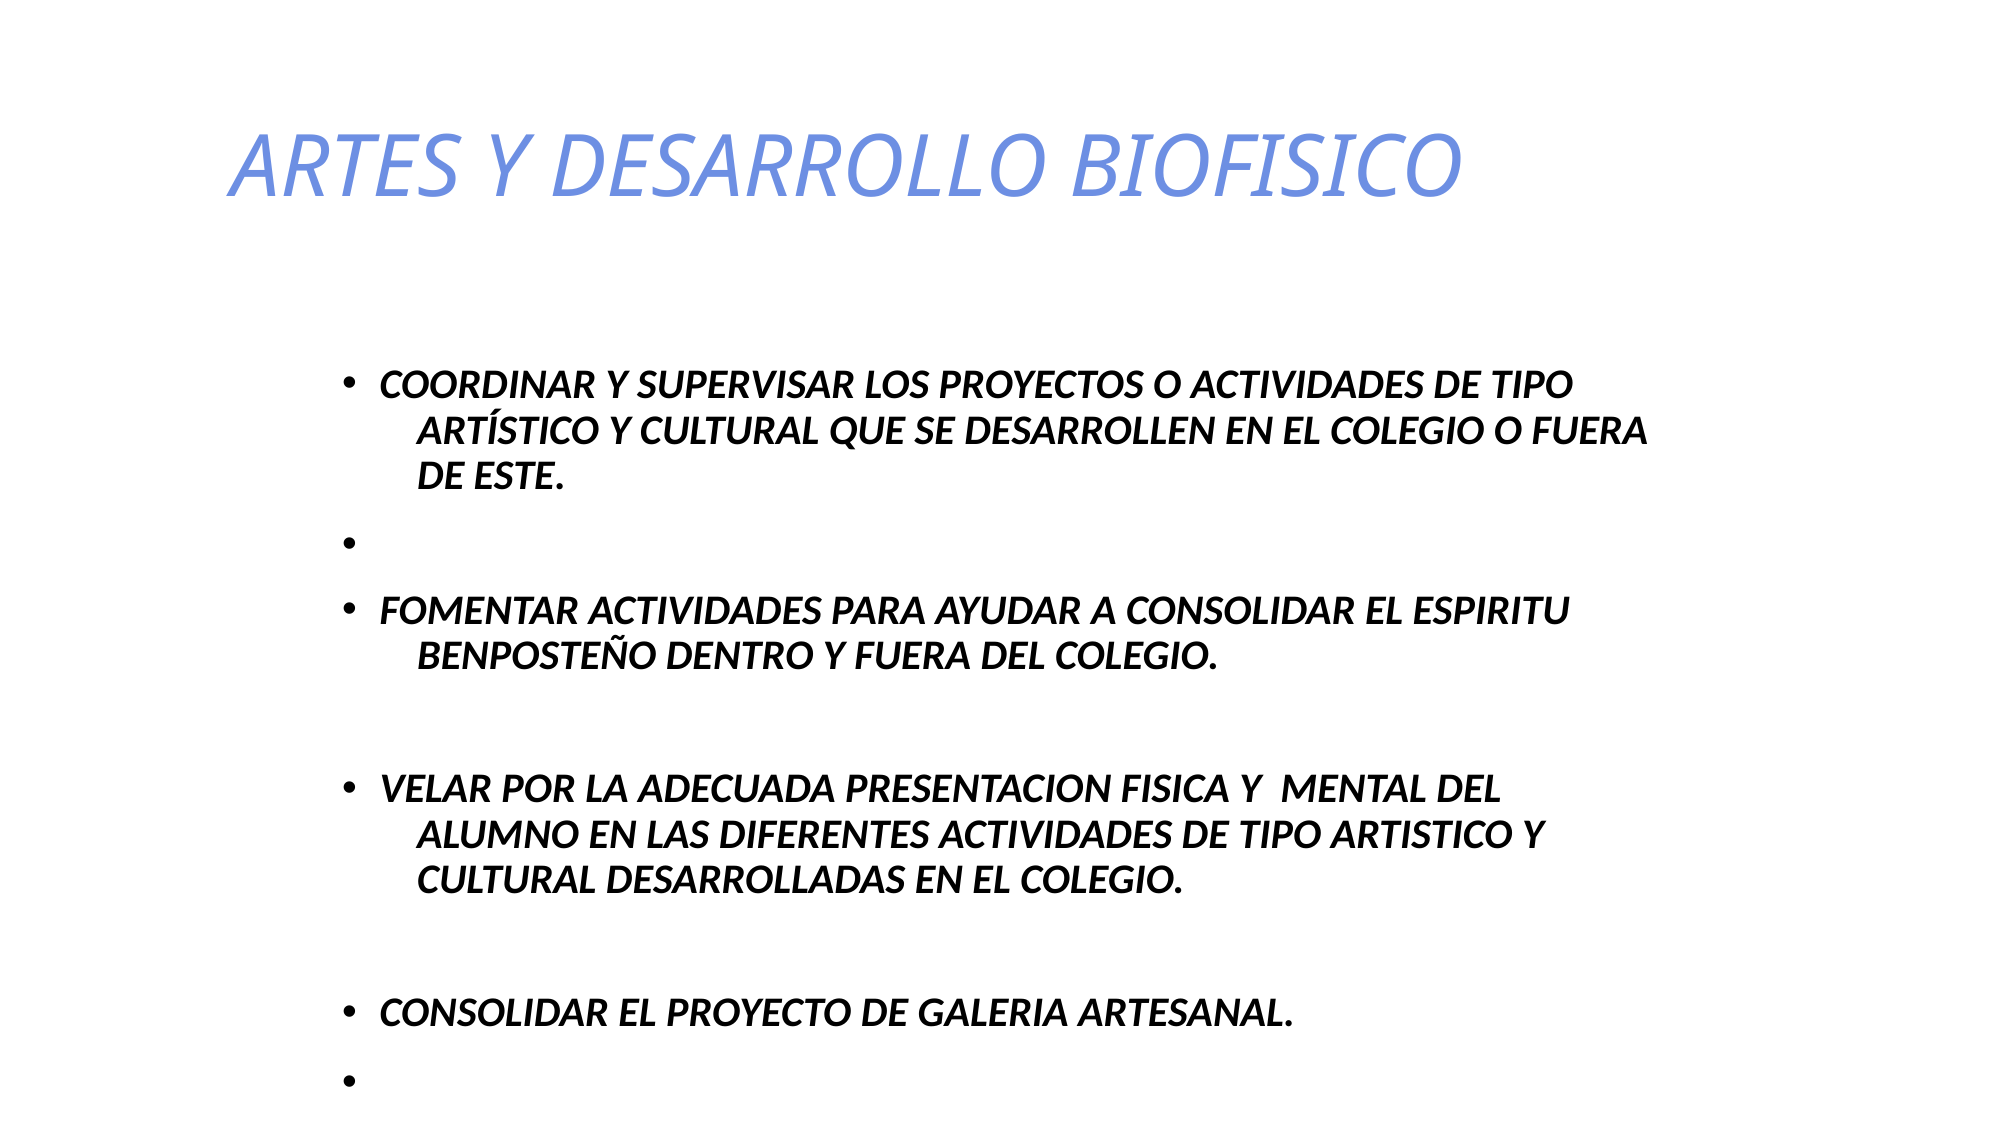

# ARTES Y DESARROLLO BIOFISICO
COORDINAR Y SUPERVISAR LOS PROYECTOS O ACTIVIDADES DE TIPO ARTÍSTICO Y CULTURAL QUE SE DESARROLLEN EN EL COLEGIO O FUERA DE ESTE.
FOMENTAR ACTIVIDADES PARA AYUDAR A CONSOLIDAR EL ESPIRITU BENPOSTEÑO DENTRO Y FUERA DEL COLEGIO.
VELAR POR LA ADECUADA PRESENTACION FISICA Y MENTAL DEL ALUMNO EN LAS DIFERENTES ACTIVIDADES DE TIPO ARTISTICO Y CULTURAL DESARROLLADAS EN EL COLEGIO.
CONSOLIDAR EL PROYECTO DE GALERIA ARTESANAL.